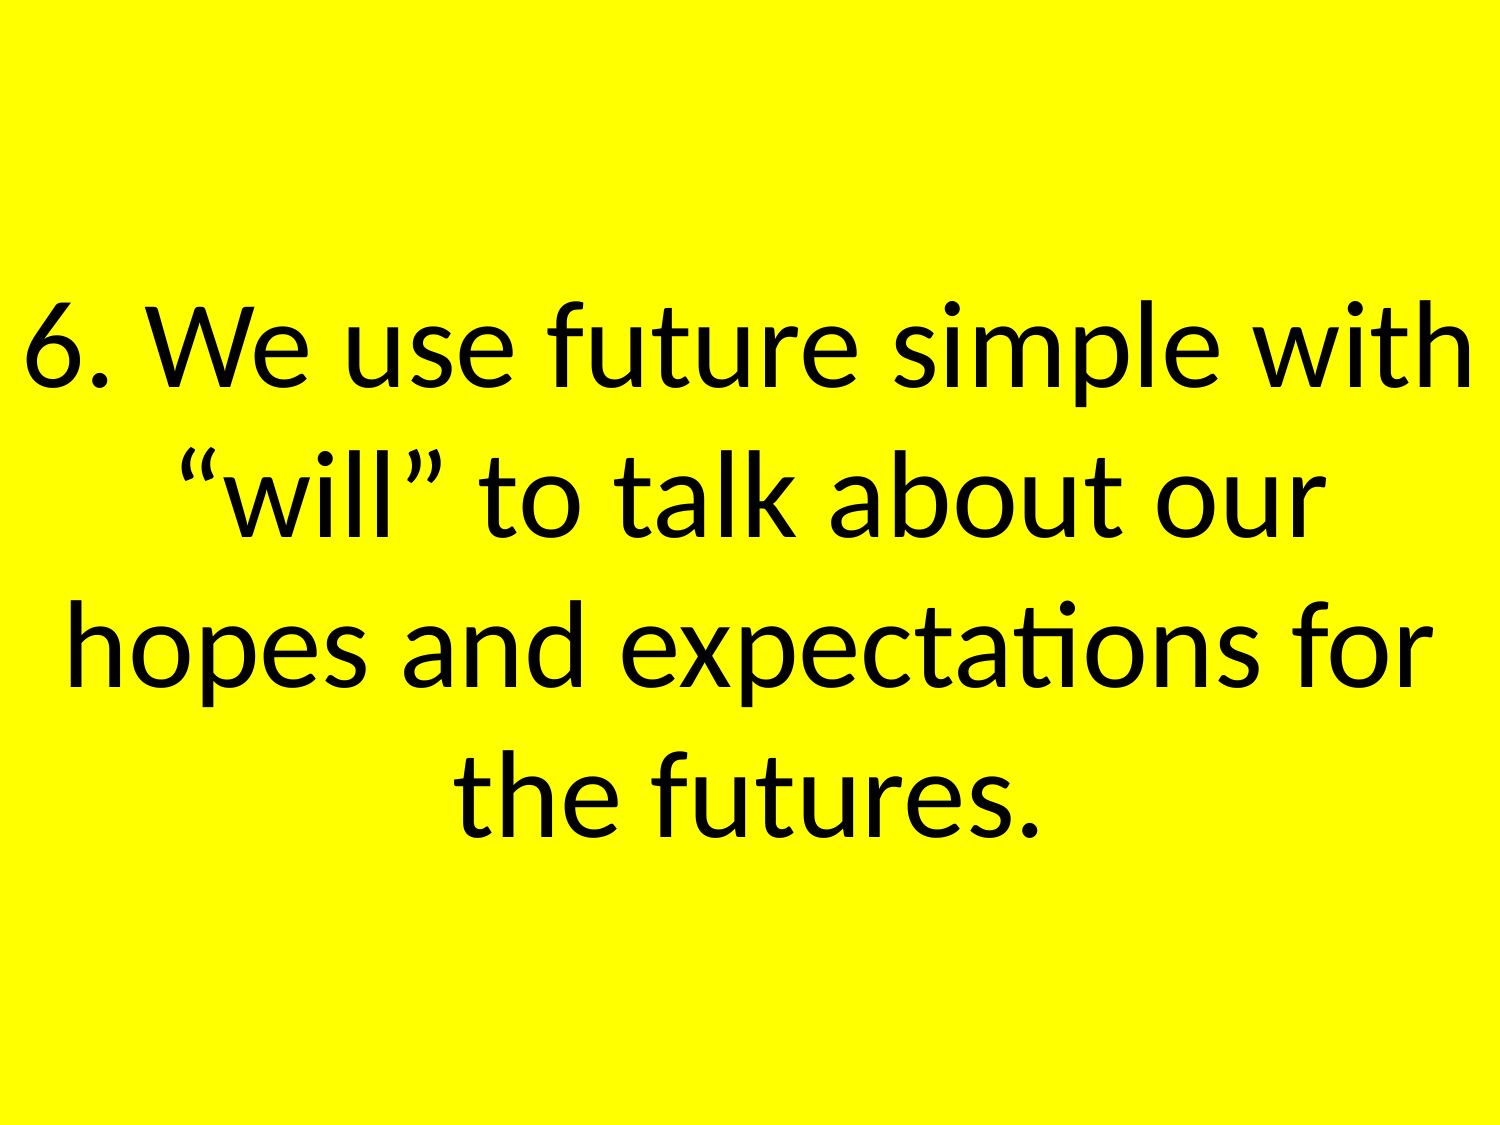

# 6. We use future simple with “will” to talk about our hopes and expectations for the futures.